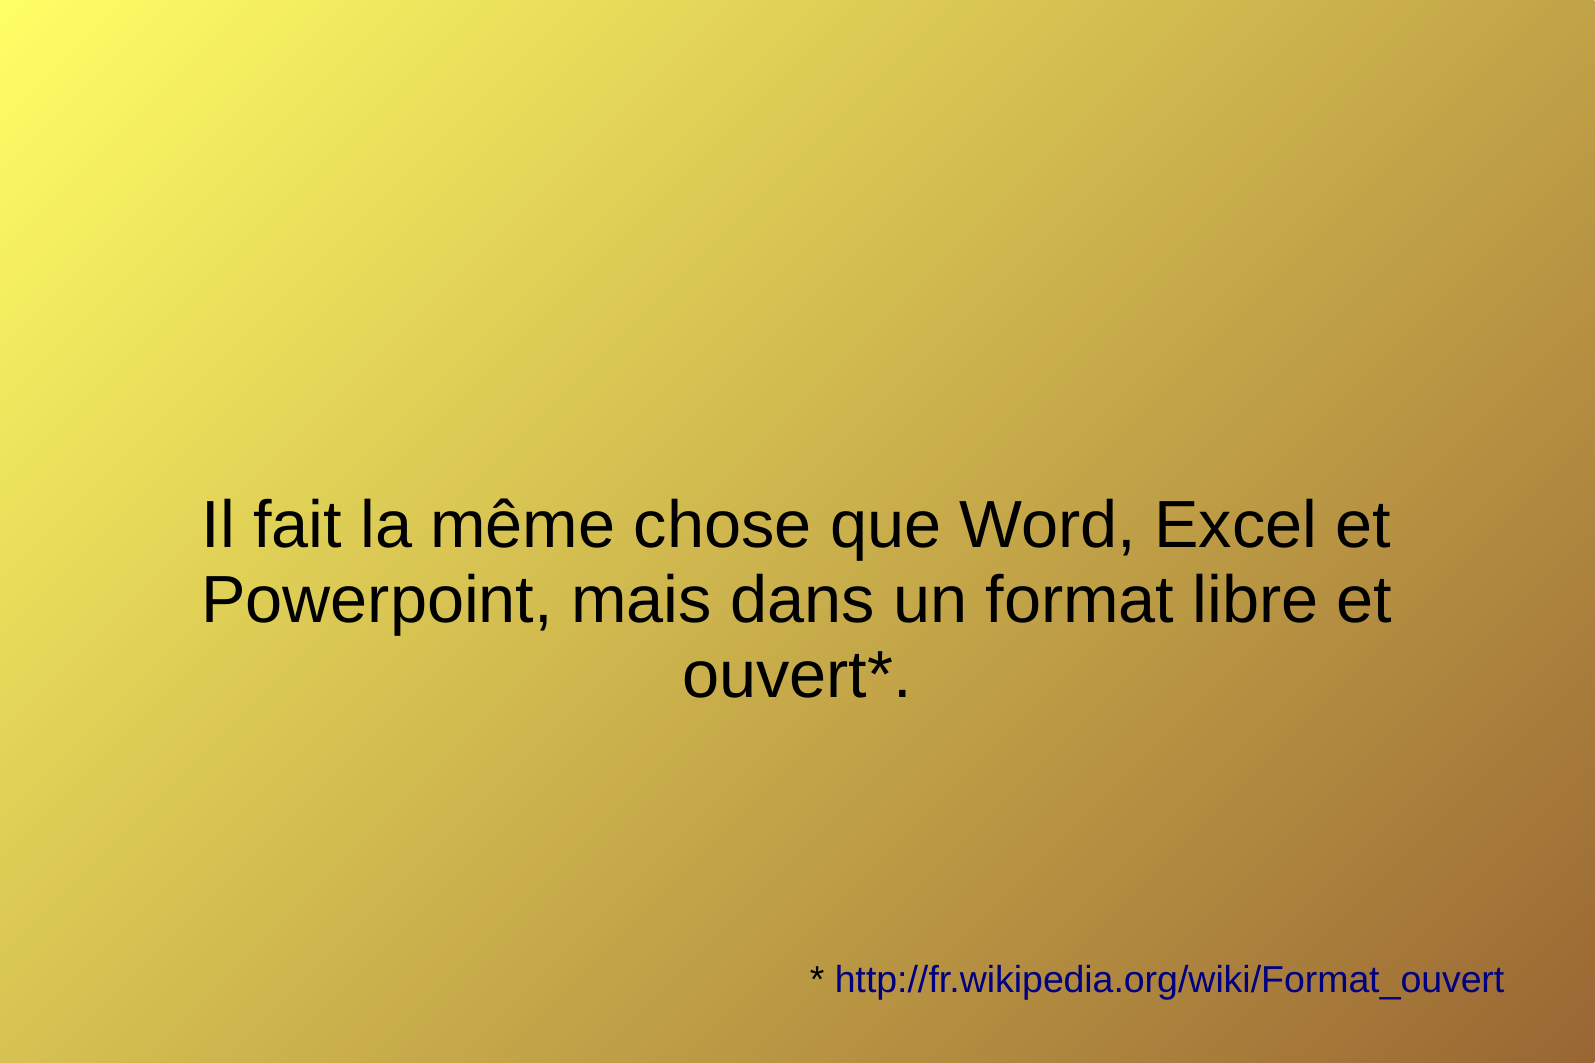

Il fait la même chose que Word, Excel et Powerpoint, mais dans un format libre et ouvert*.
* http://fr.wikipedia.org/wiki/Format_ouvert